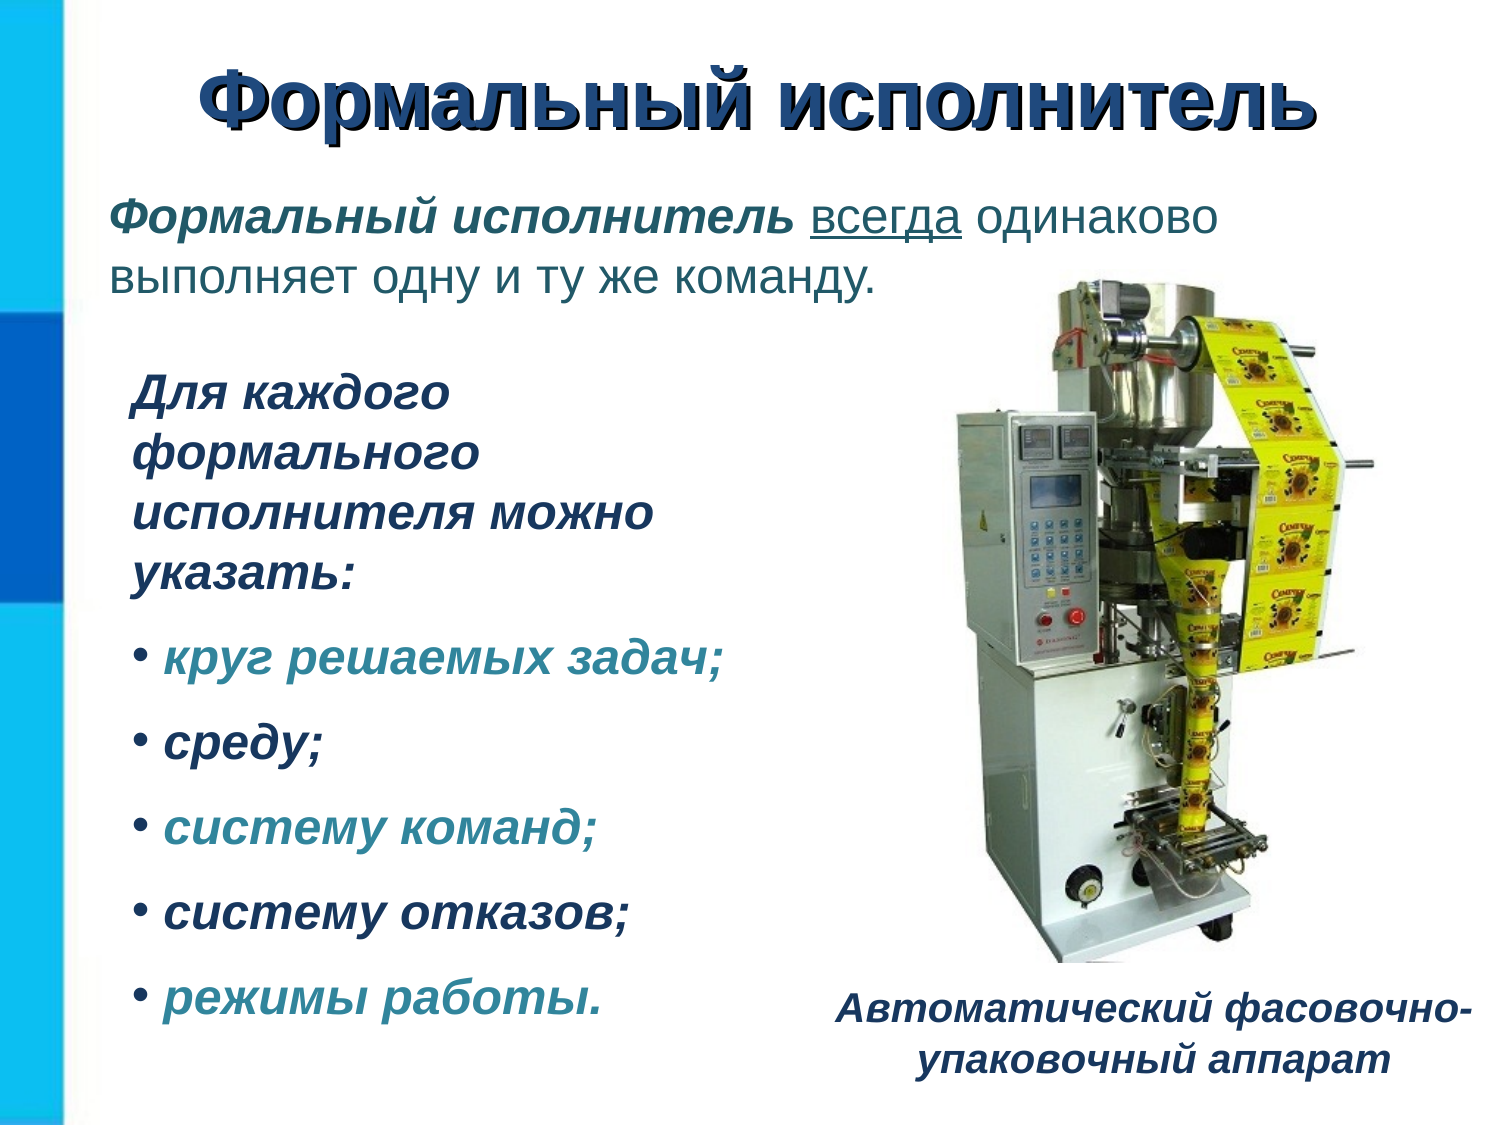

# Формальный исполнитель
Формальный исполнитель всегда одинаково выполняет одну и ту же команду.
Для каждого формального исполнителя можно указать:
 круг решаемых задач;
 среду;
 систему команд;
 систему отказов;
 режимы работы.
Автоматический фасовочно-упаковочный аппарат